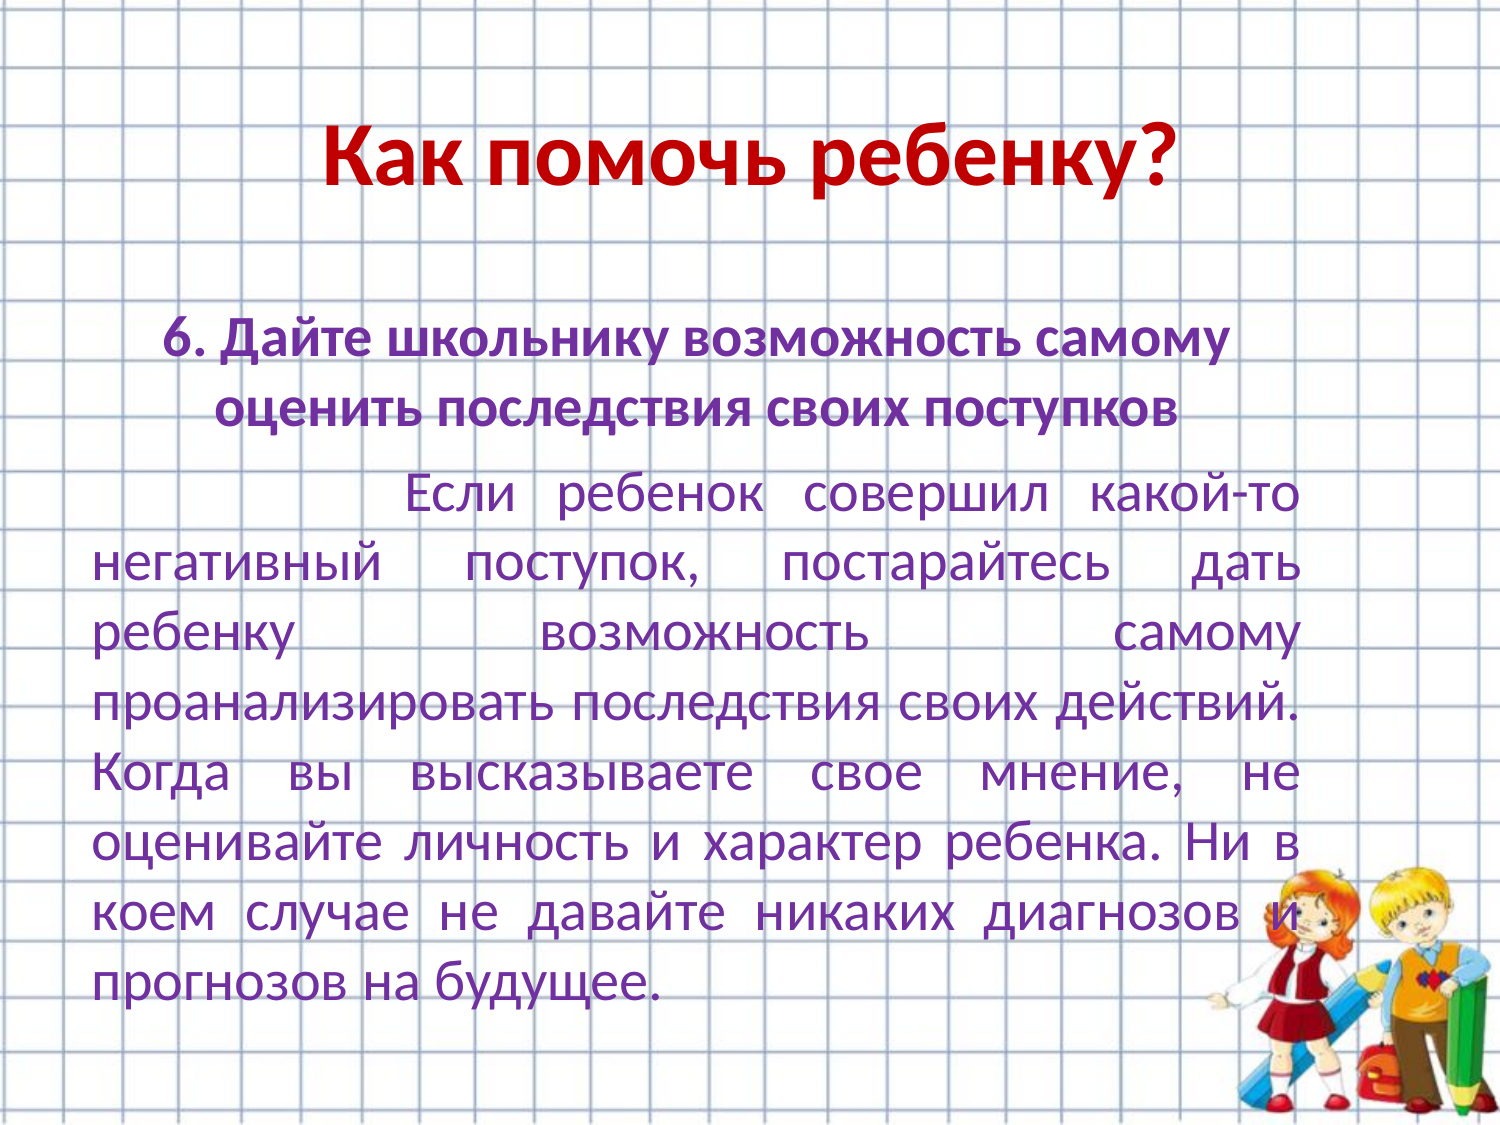

Как помочь ребенку?
# 6. Дайте школьнику возможность самому оценить последствия своих поступков
 Если ребенок совершил какой-то негативный поступок, постарайтесь дать ребенку возможность самому проанализировать последствия своих действий. Когда вы высказываете свое мнение, не оценивайте личность и характер ребенка. Ни в коем случае не давайте никаких диагнозов и прогнозов на будущее.